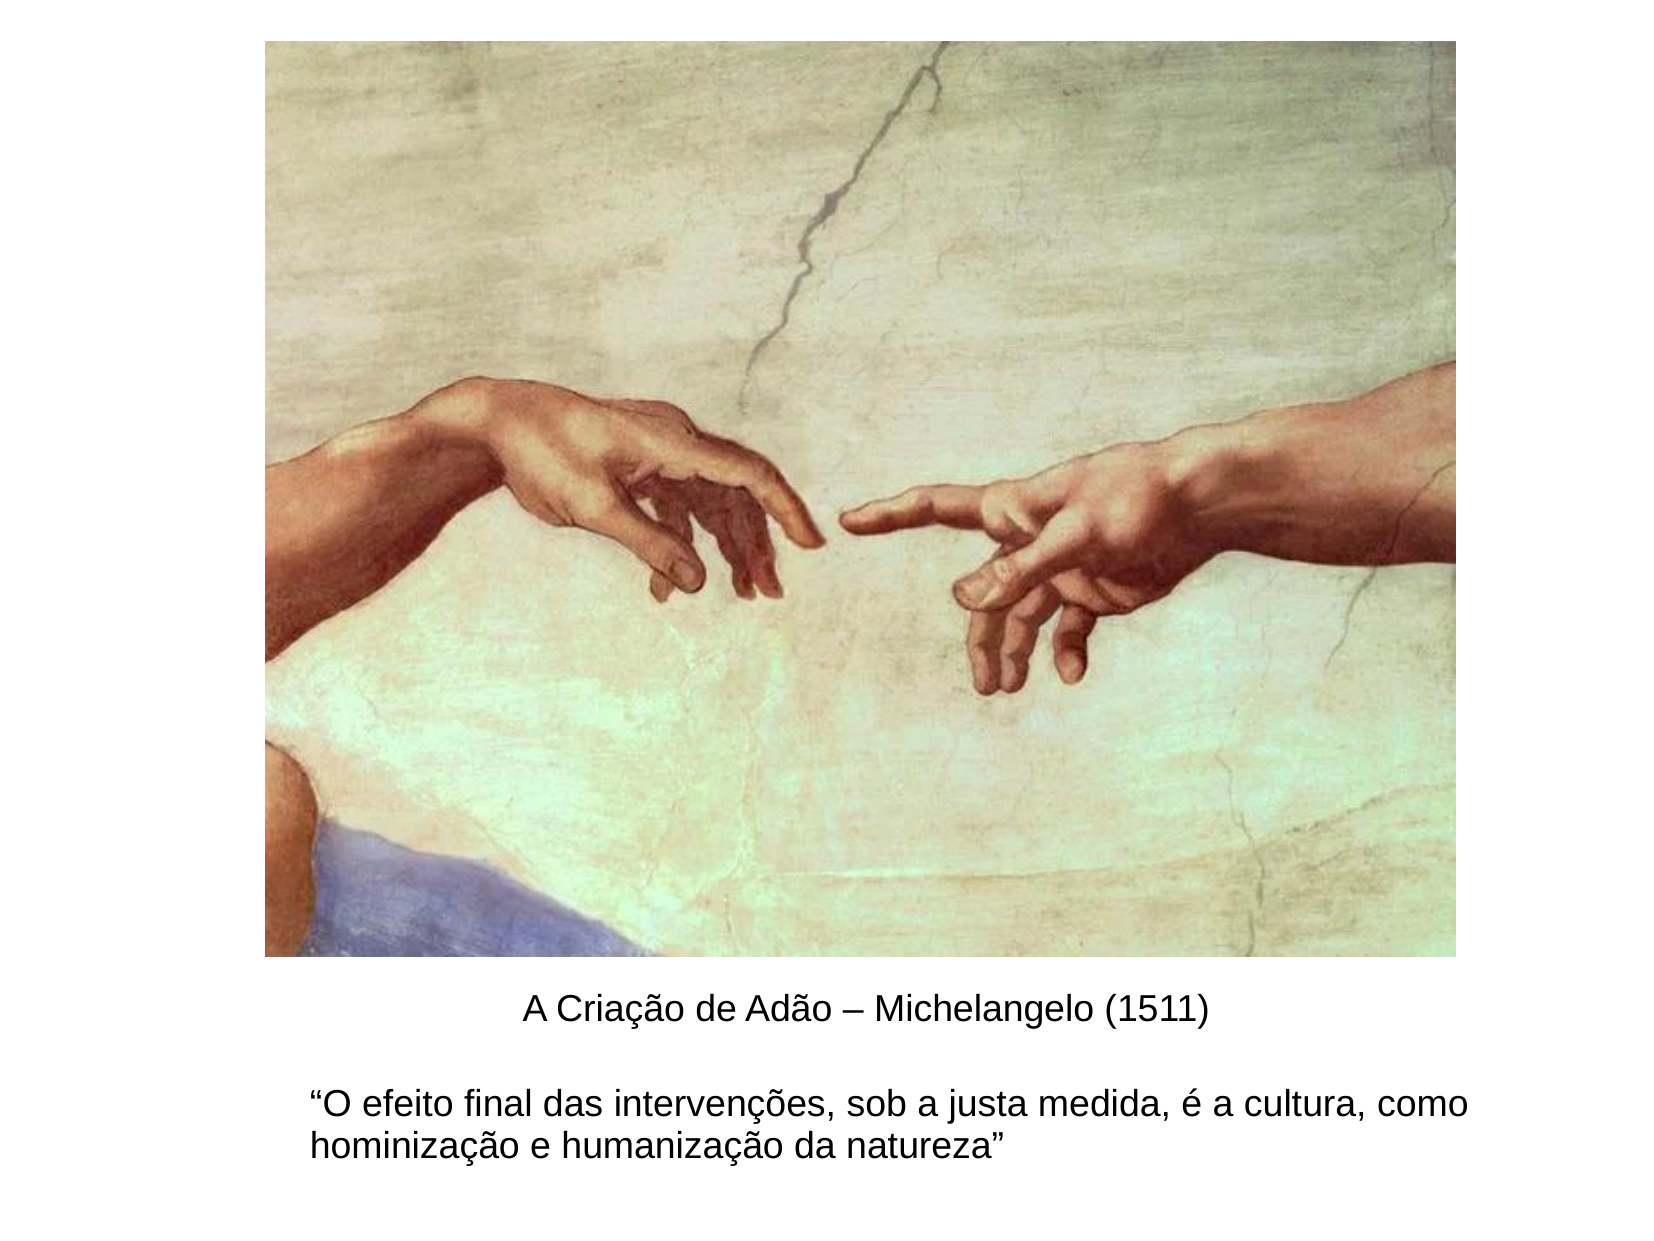

A Criação de Adão – Michelangelo (1511)
“O efeito final das intervenções, sob a justa medida, é a cultura, como hominização e humanização da natureza”